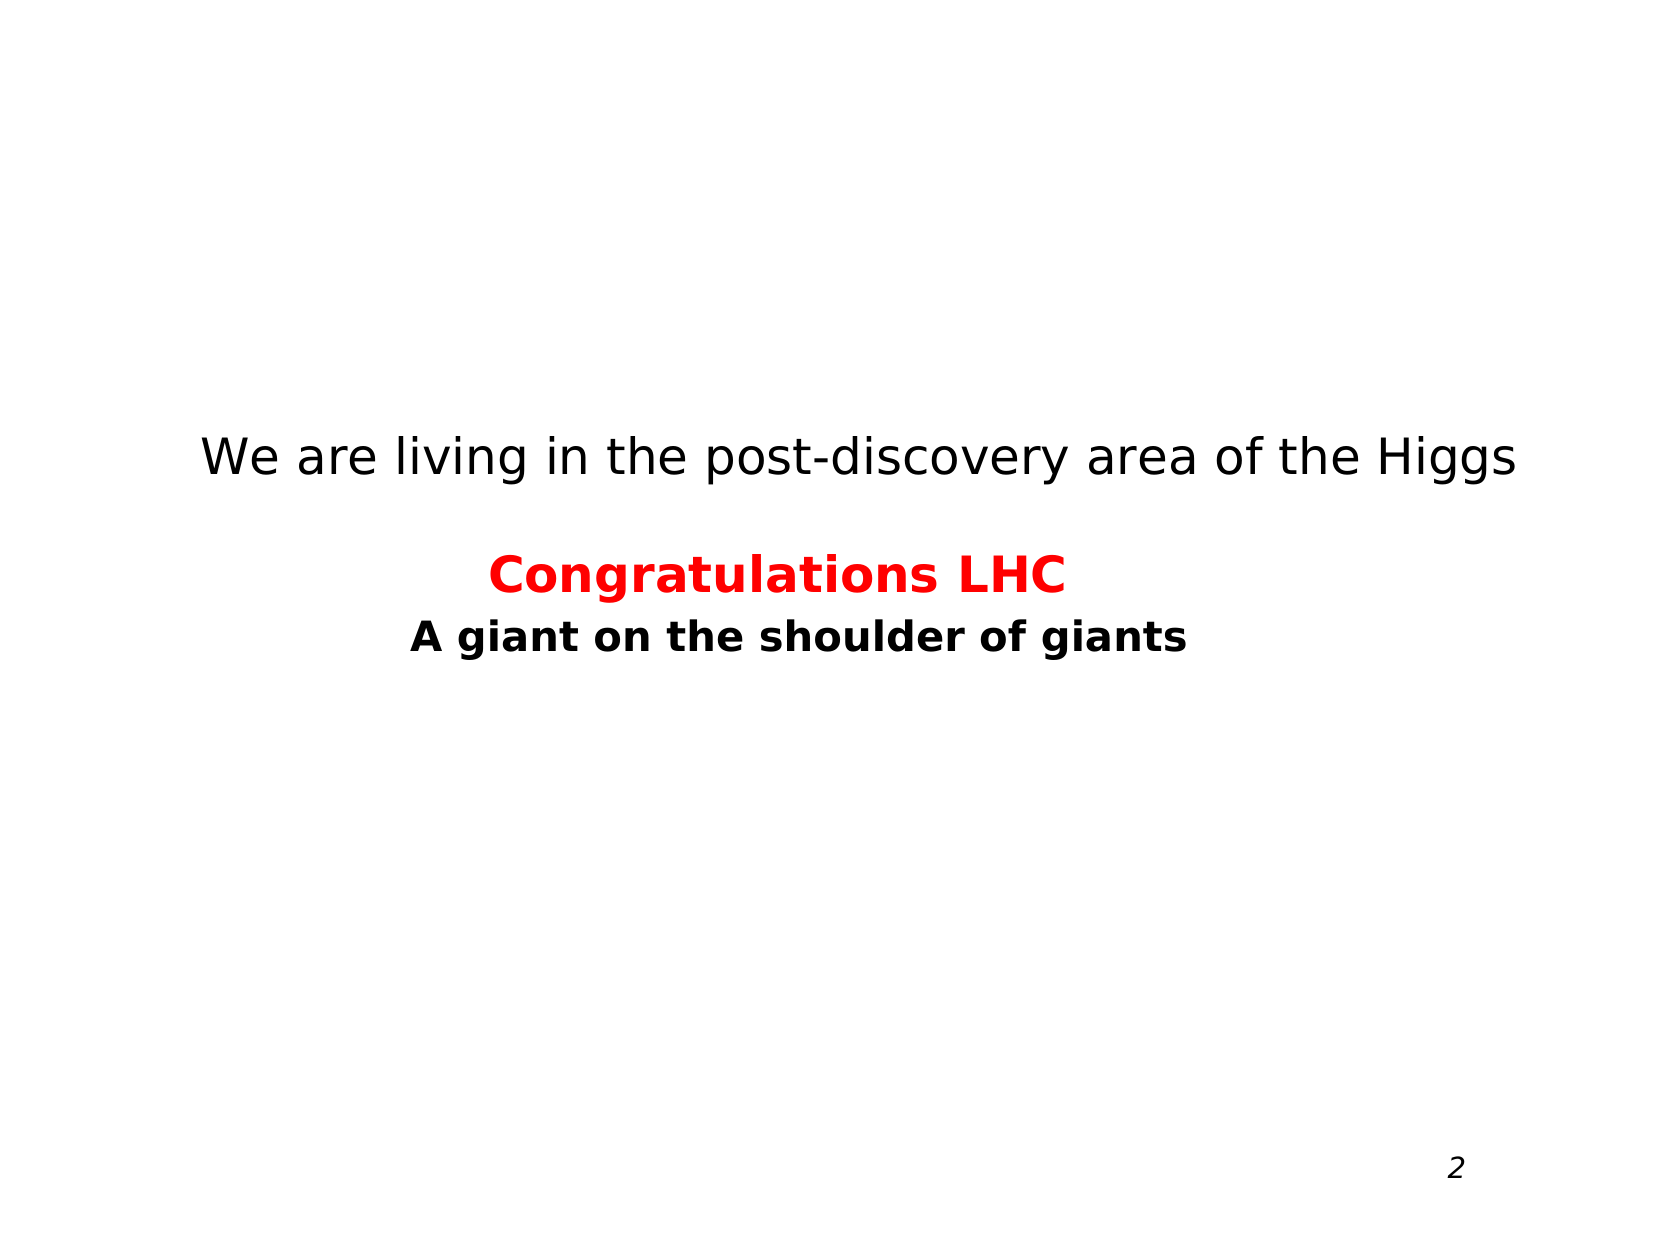

We are living in the post-discovery area of the Higgs
 Congratulations LHC
 A giant on the shoulder of giants